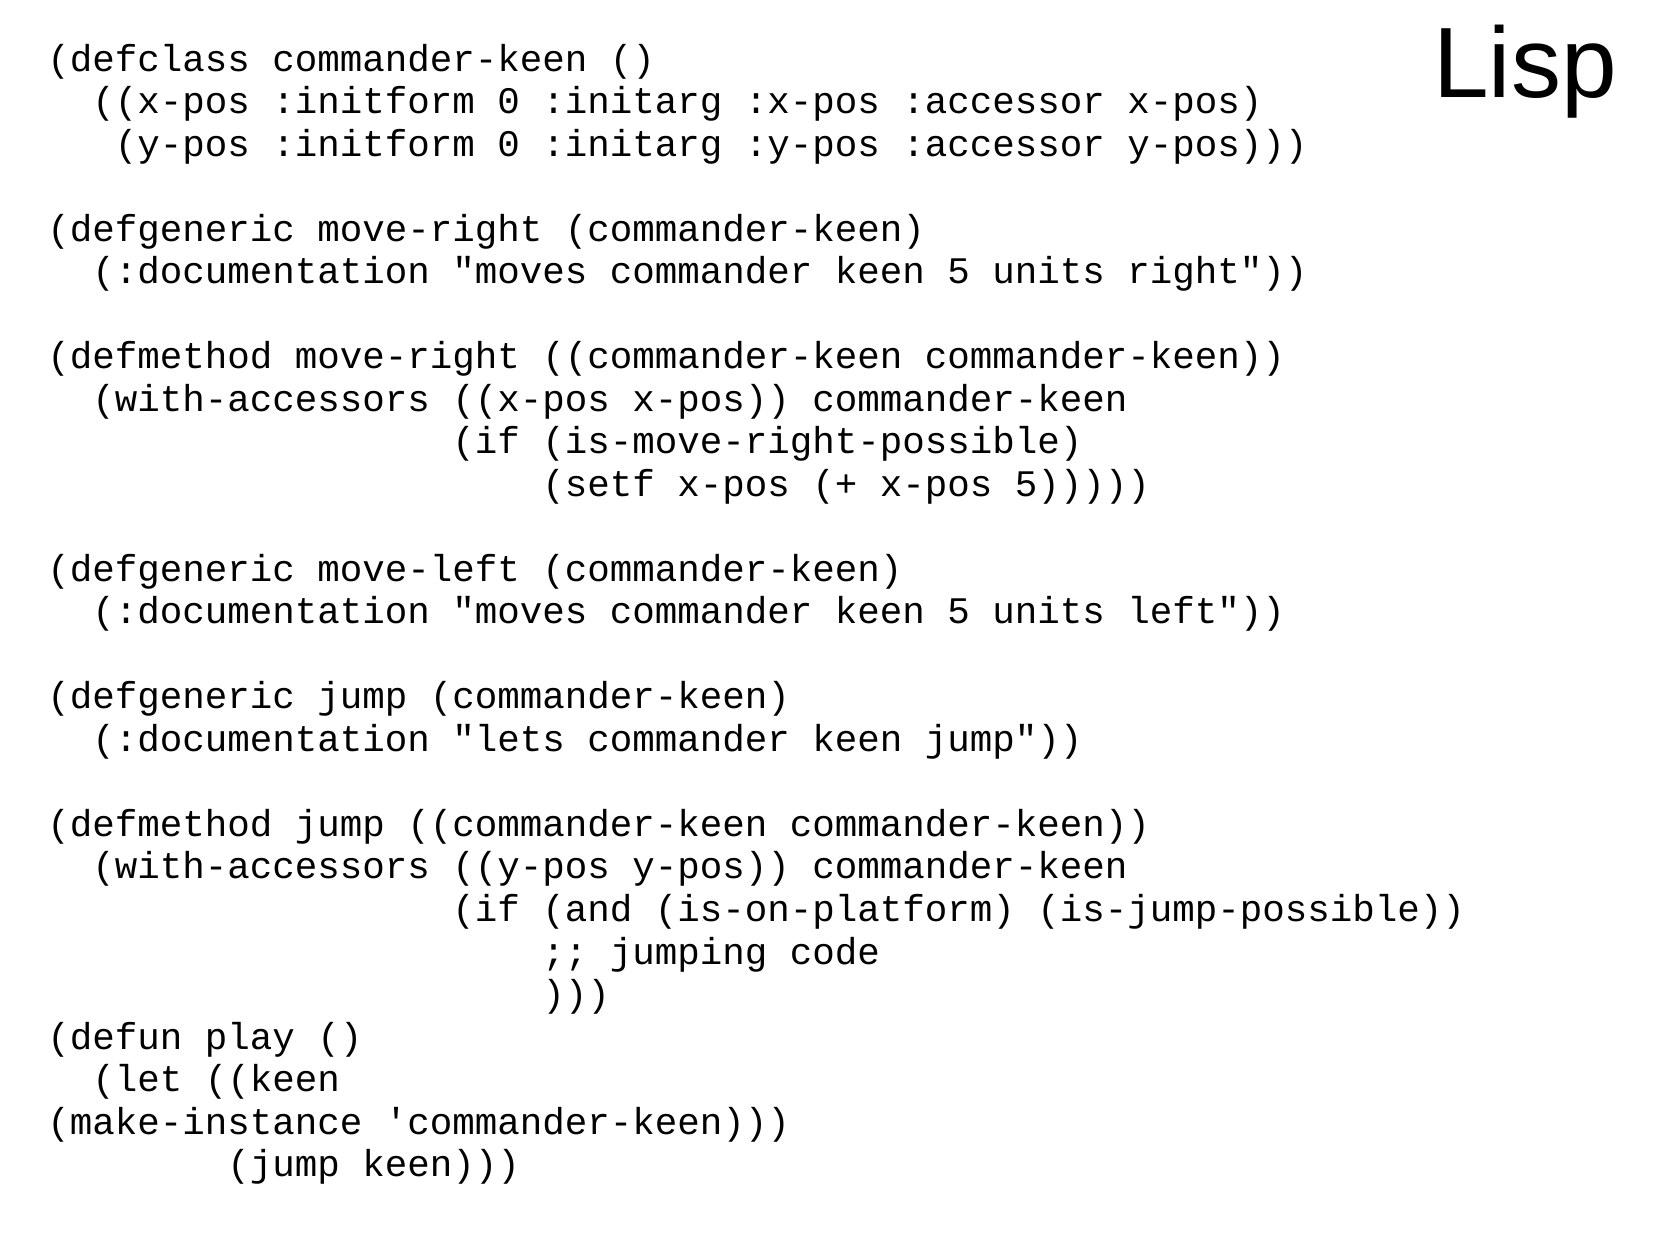

Lisp
(defclass commander-keen ()
 ((x-pos :initform 0 :initarg :x-pos :accessor x-pos)
 (y-pos :initform 0 :initarg :y-pos :accessor y-pos)))
(defgeneric move-right (commander-keen)
 (:documentation "moves commander keen 5 units right"))
(defmethod move-right ((commander-keen commander-keen))
 (with-accessors ((x-pos x-pos)) commander-keen
 (if (is-move-right-possible)
 (setf x-pos (+ x-pos 5)))))
(defgeneric move-left (commander-keen)
 (:documentation "moves commander keen 5 units left"))
(defgeneric jump (commander-keen)
 (:documentation "lets commander keen jump"))
(defmethod jump ((commander-keen commander-keen))
 (with-accessors ((y-pos y-pos)) commander-keen
 (if (and (is-on-platform) (is-jump-possible))
 ;; jumping code
 )))
(defun play ()
 (let ((keen
(make-instance 'commander-keen)))
 (jump keen)))